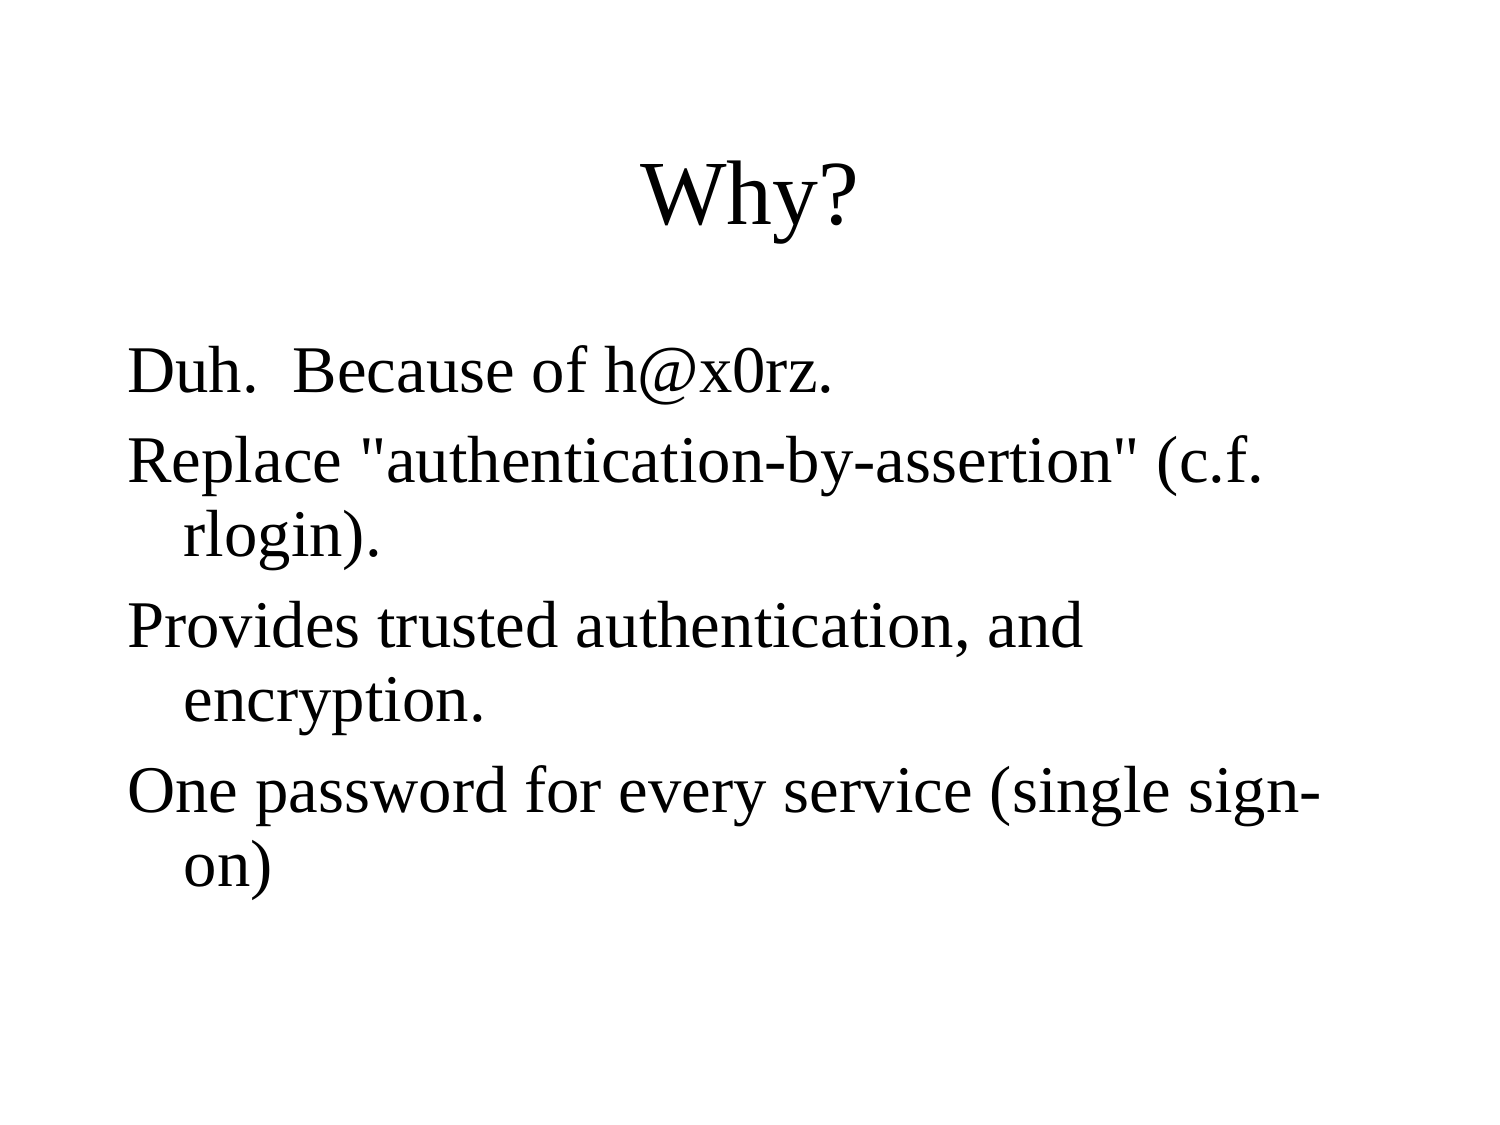

# Why?
Duh. Because of h@x0rz.
Replace "authentication-by-assertion" (c.f. rlogin).
Provides trusted authentication, and encryption.
One password for every service (single sign-on)